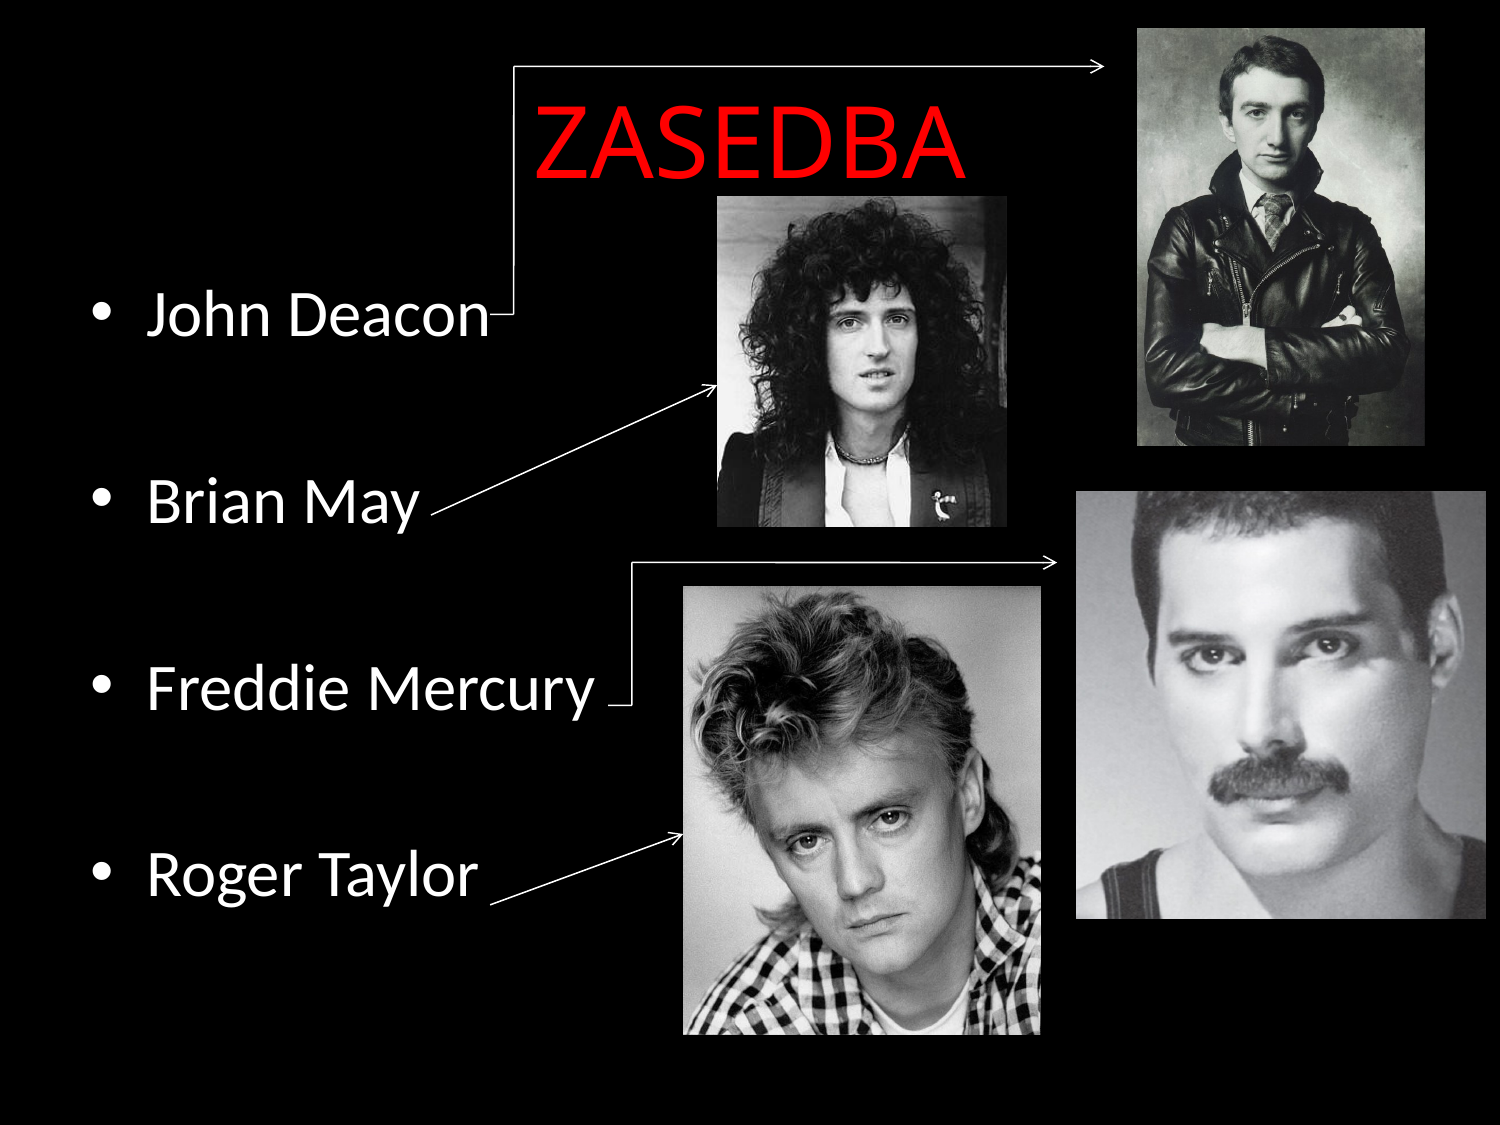

# ZASEDBA
John Deacon
Brian May
Freddie Mercury
Roger Taylor